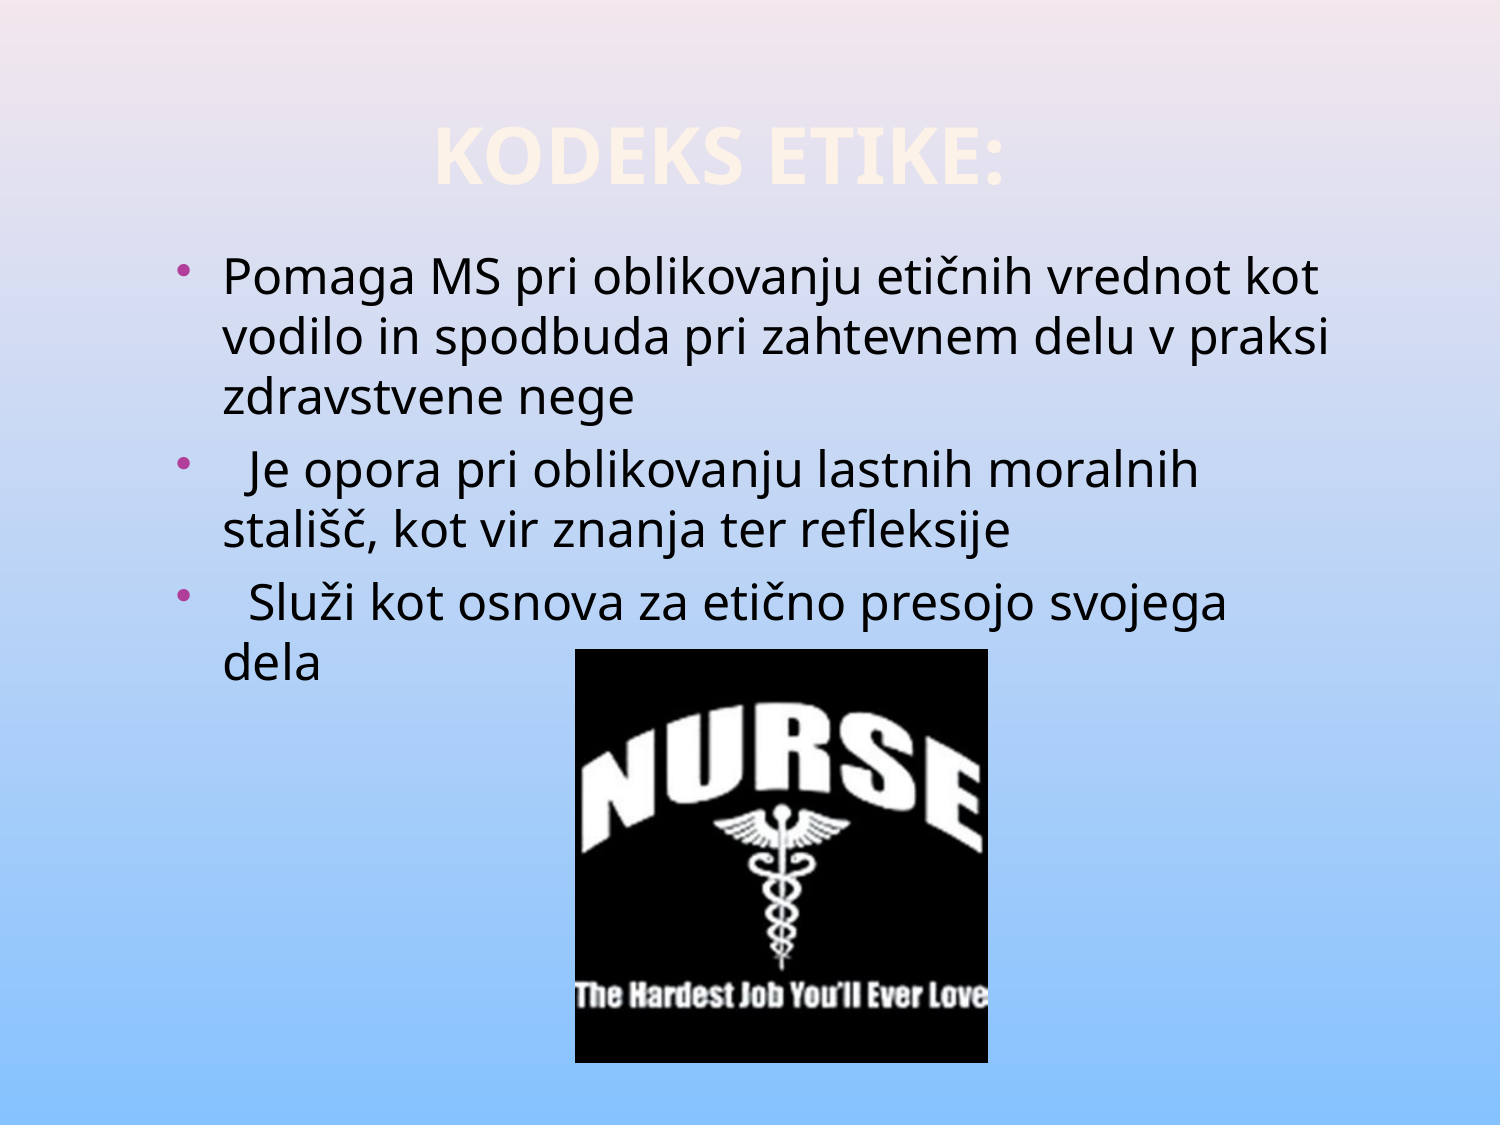

# KODEKS ETIKE:
Pomaga MS pri oblikovanju etičnih vrednot kot vodilo in spodbuda pri zahtevnem delu v praksi zdravstvene nege
 Je opora pri oblikovanju lastnih moralnih stališč, kot vir znanja ter refleksije
 Služi kot osnova za etično presojo svojega dela